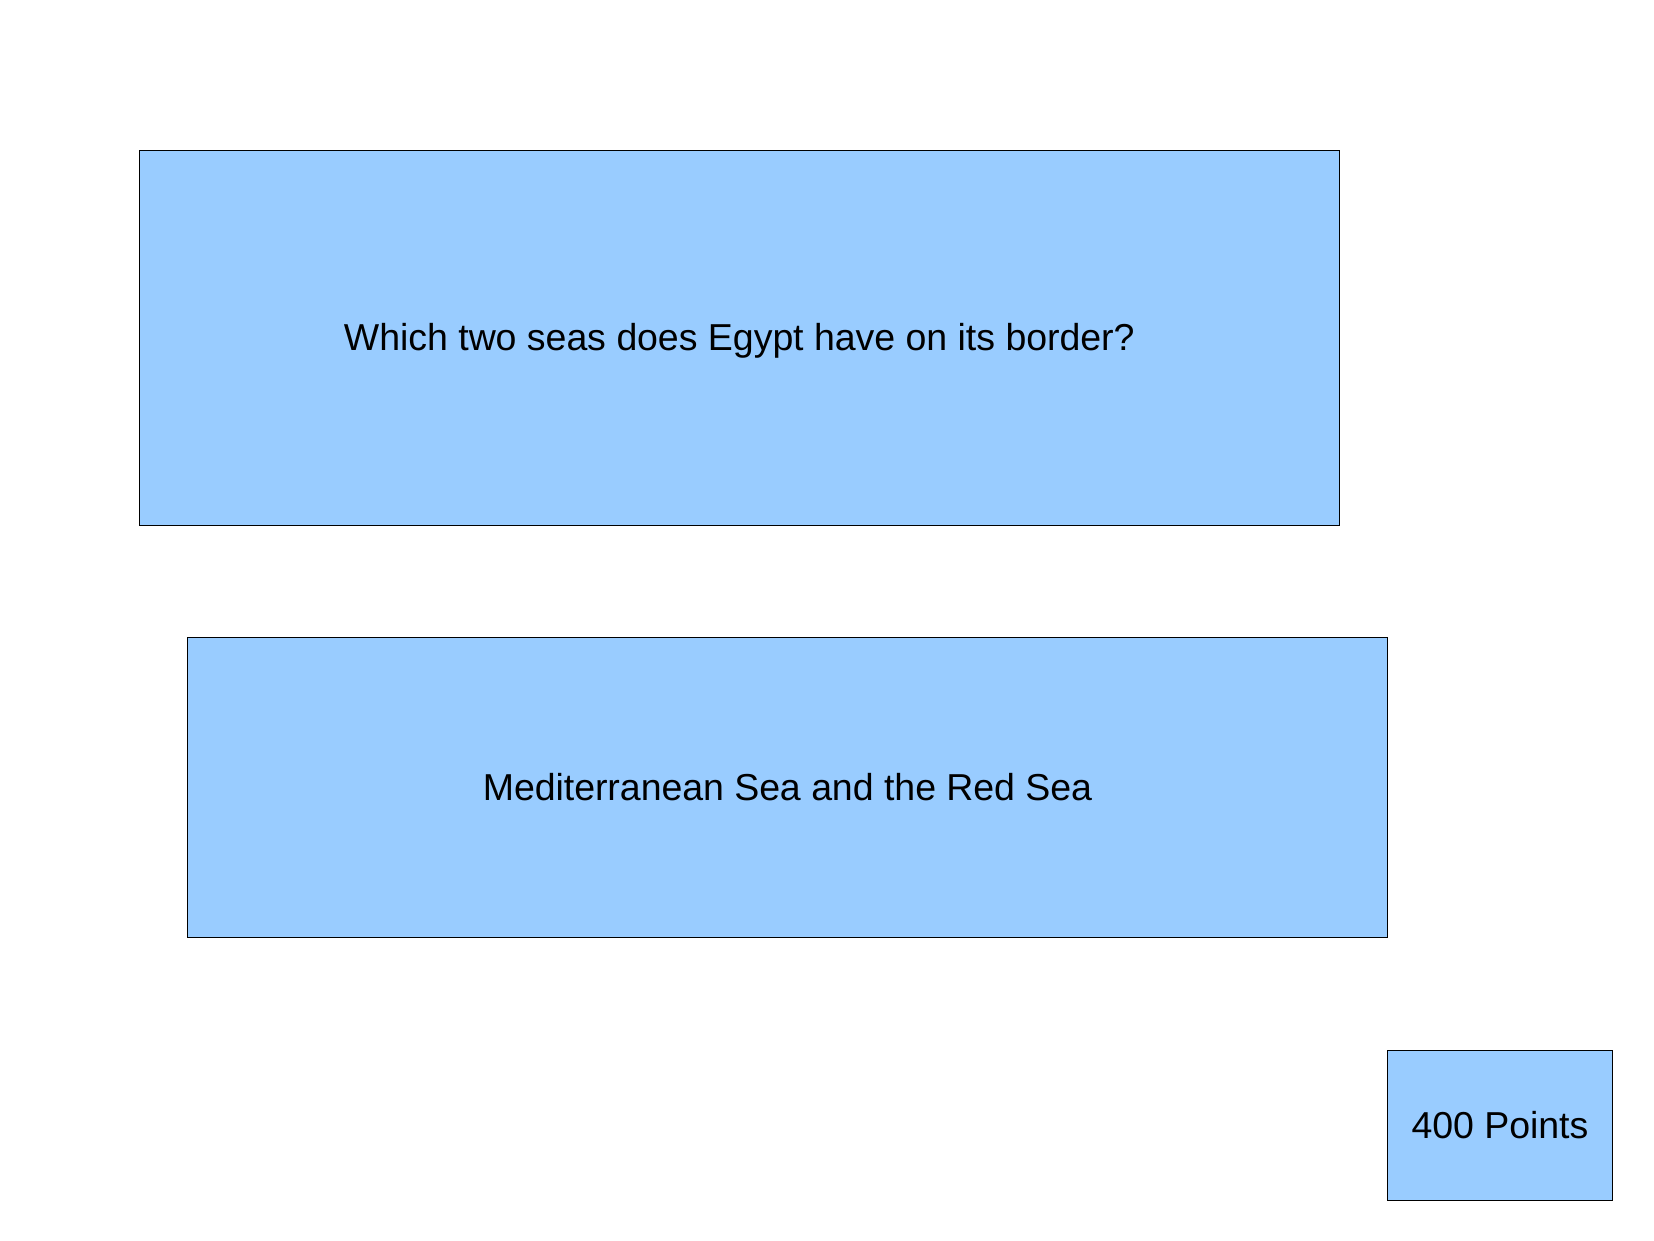

Which two seas does Egypt have on its border?
Mediterranean Sea and the Red Sea
400 Points